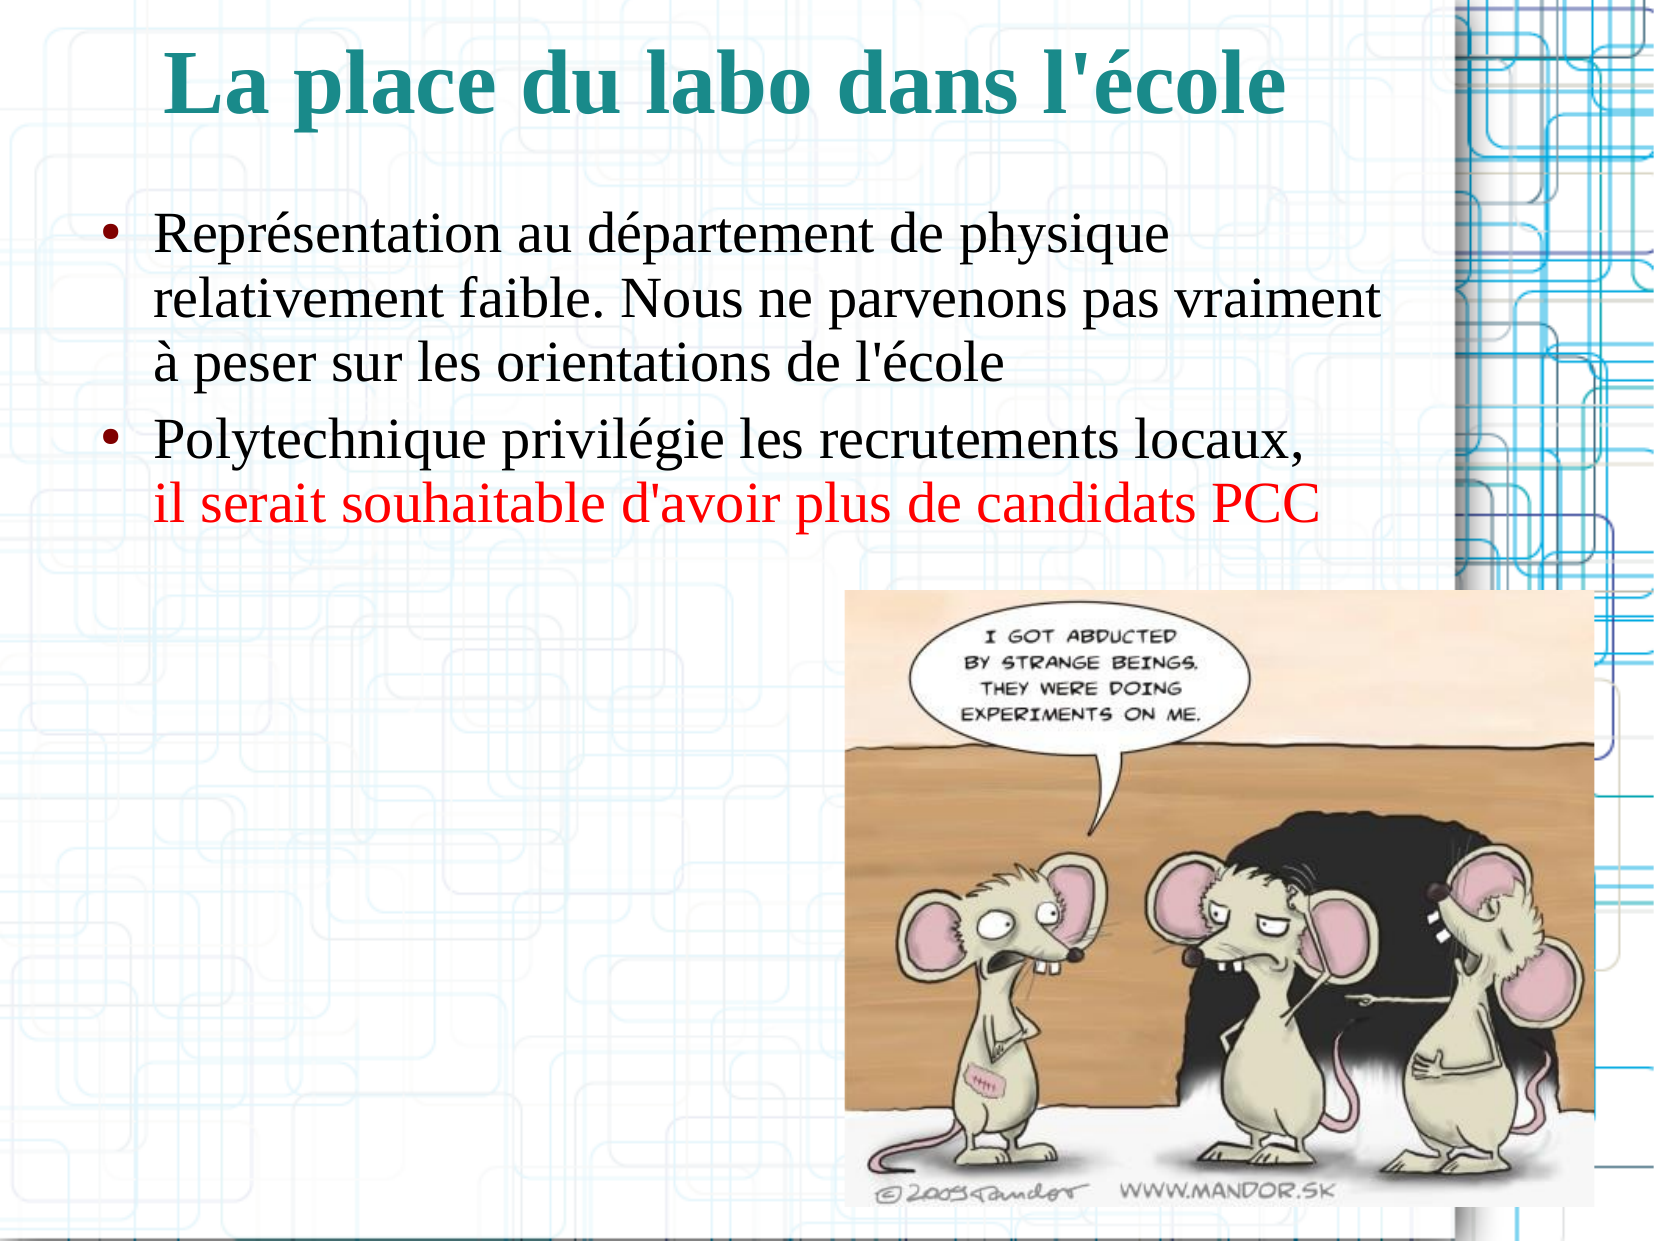

# La place du labo dans l'école
Représentation au département de physique relativement faible. Nous ne parvenons pas vraiment à peser sur les orientations de l'école
Polytechnique privilégie les recrutements locaux,
il serait souhaitable d'avoir plus de candidats PCC